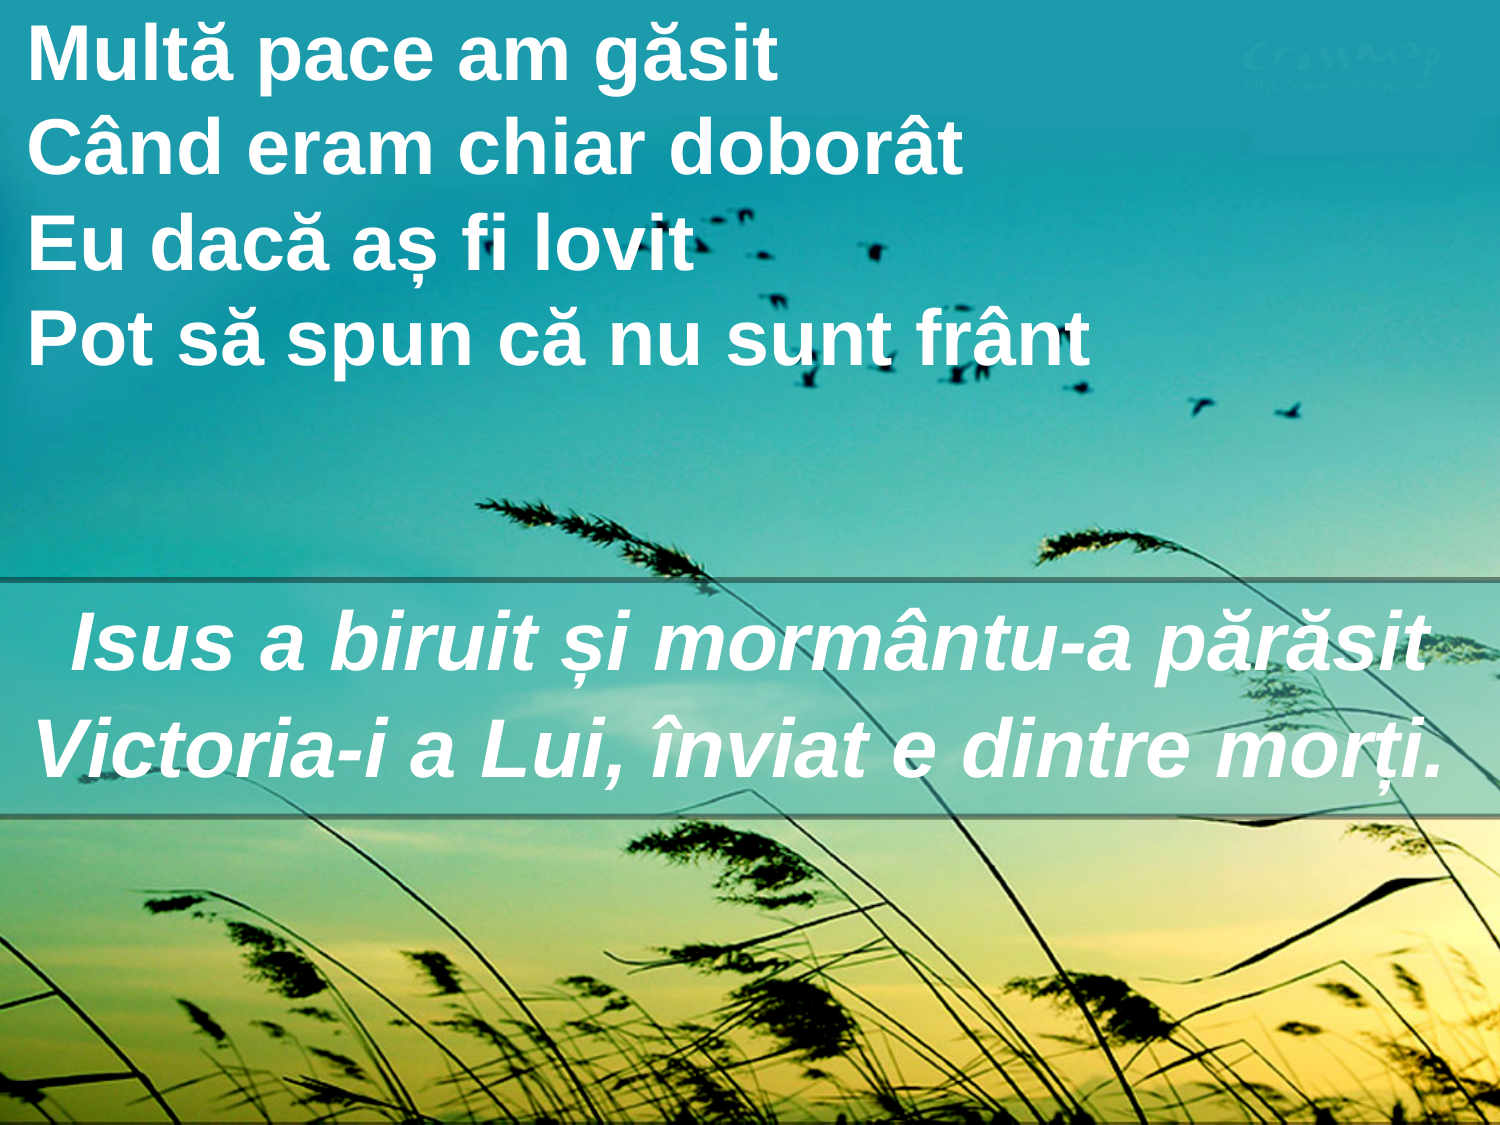

Multă pace am găsit
Când eram chiar doborât
Eu dacă aș fi lovit
Pot să spun că nu sunt frânt
# Isus a biruit și mormântu-a părăsit Victoria-i a Lui, înviat e dintre morți.